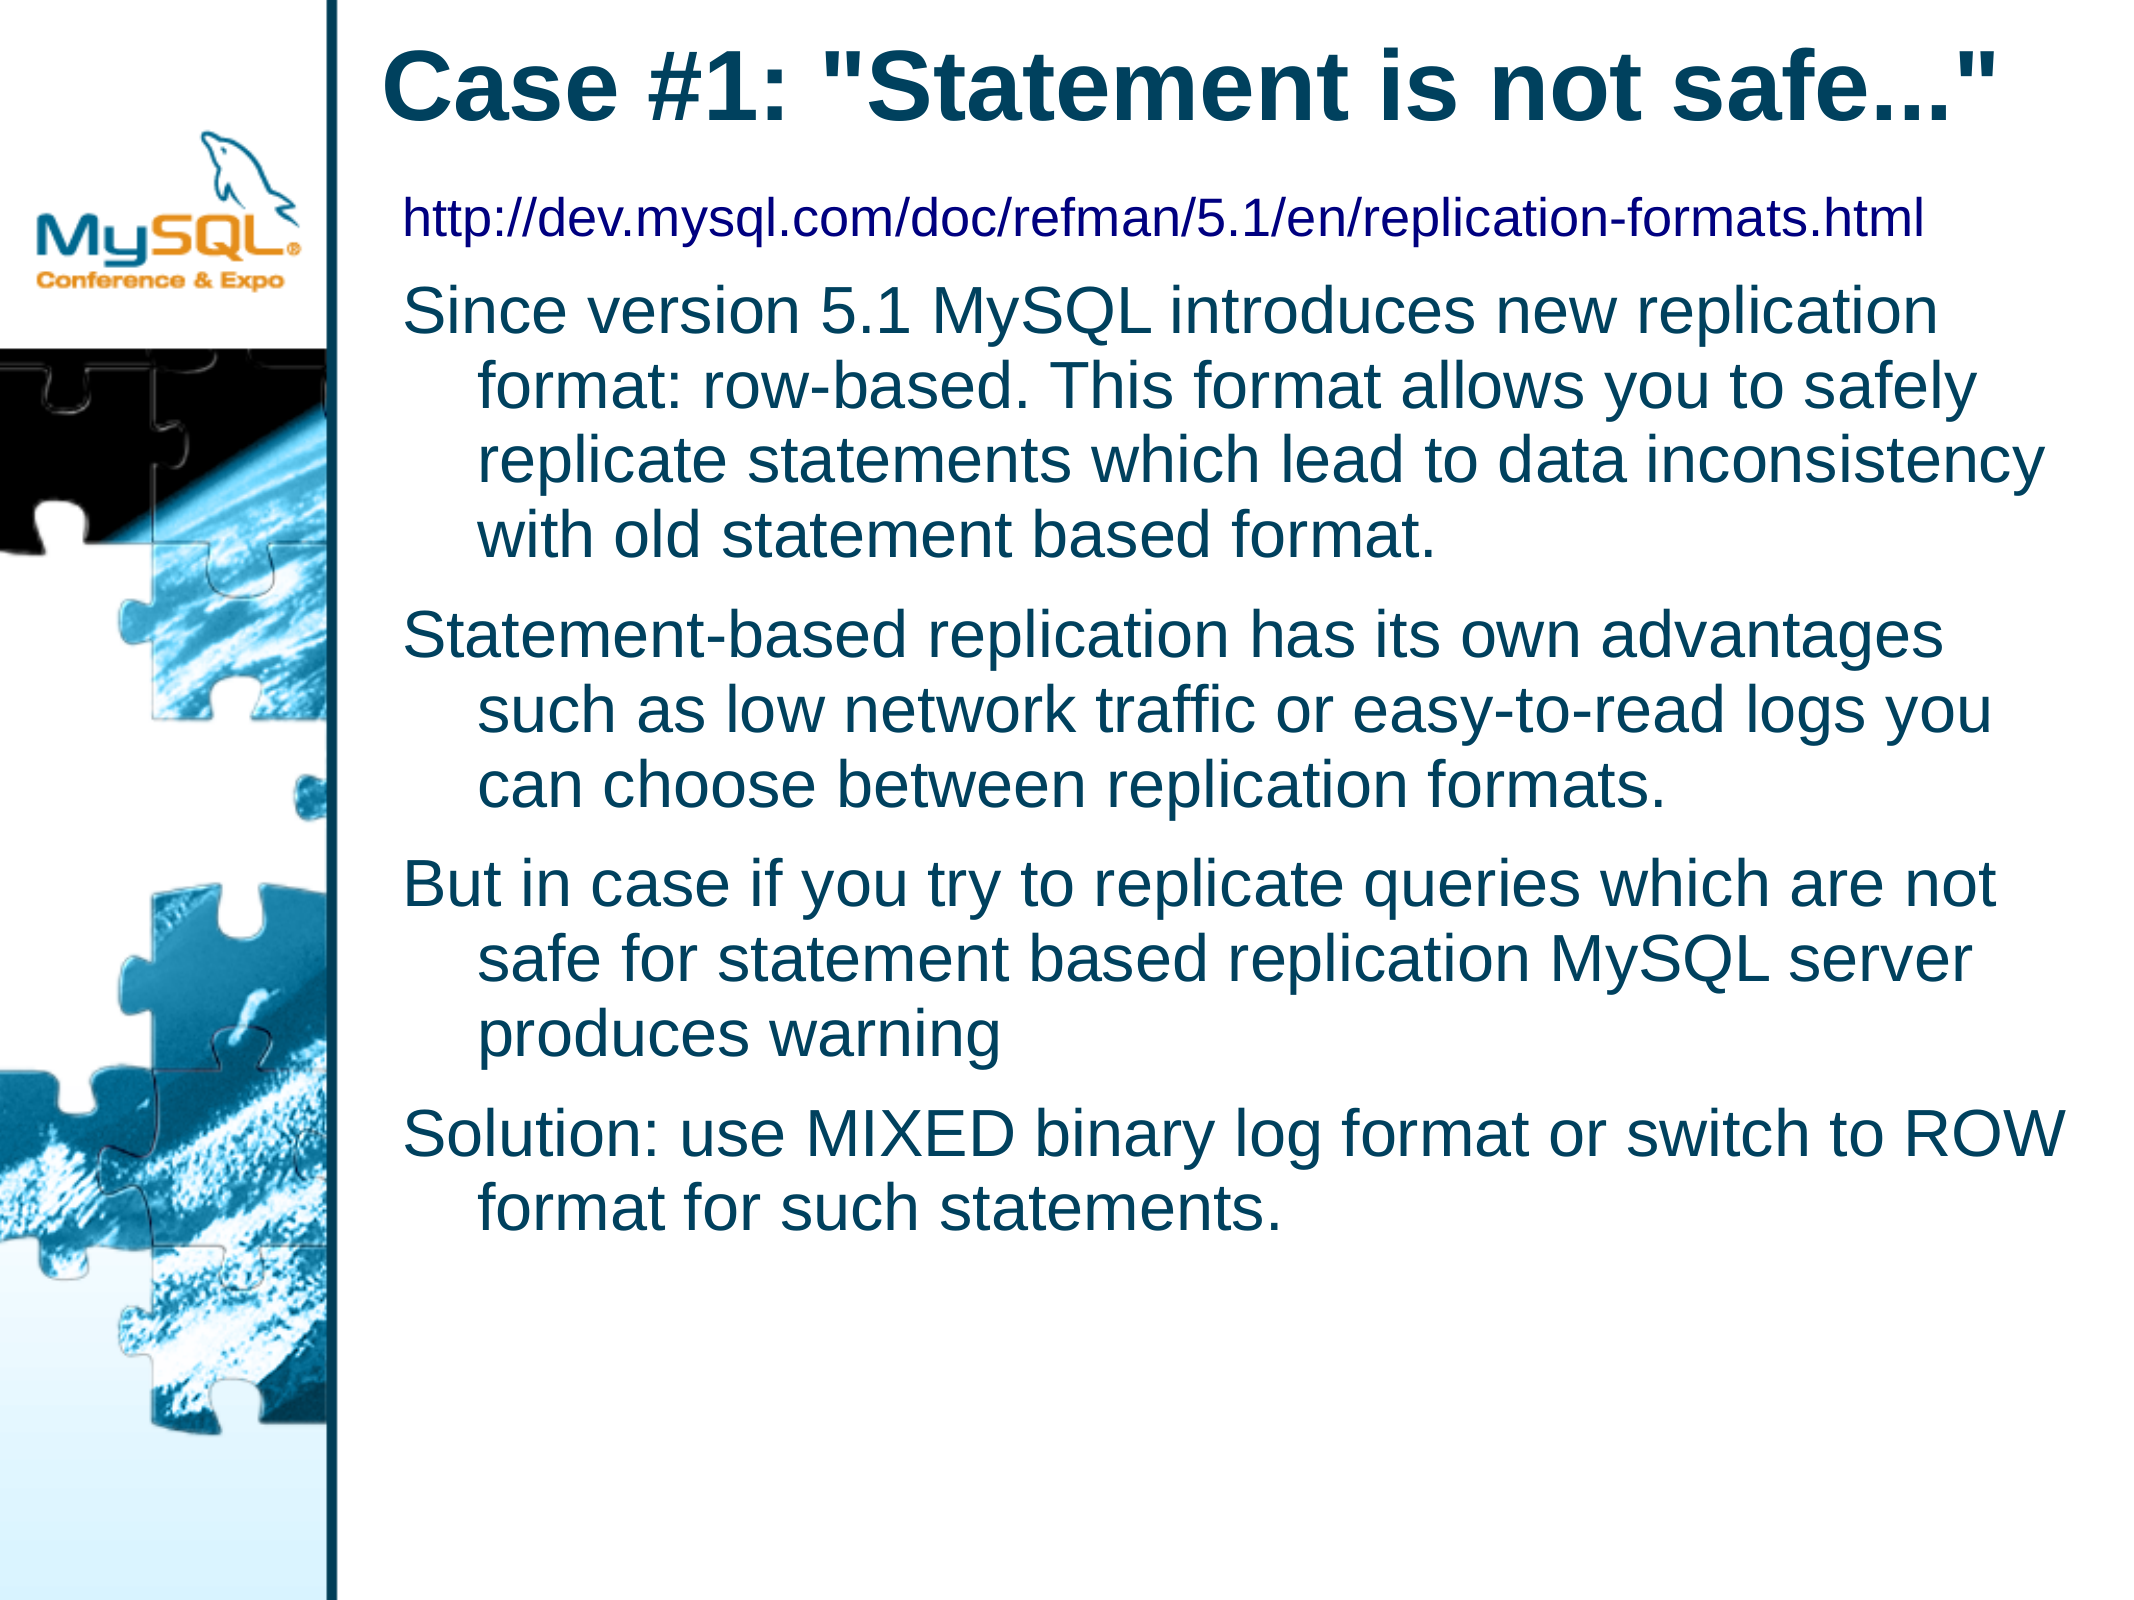

# Case #1: "Statement is not safe..."
http://dev.mysql.com/doc/refman/5.1/en/replication-formats.html
Since version 5.1 MySQL introduces new replication format: row-based. This format allows you to safely replicate statements which lead to data inconsistency with old statement based format.
Statement-based replication has its own advantages such as low network traffic or easy-to-read logs you can choose between replication formats.
But in case if you try to replicate queries which are not safe for statement based replication MySQL server produces warning
Solution: use MIXED binary log format or switch to ROW format for such statements.